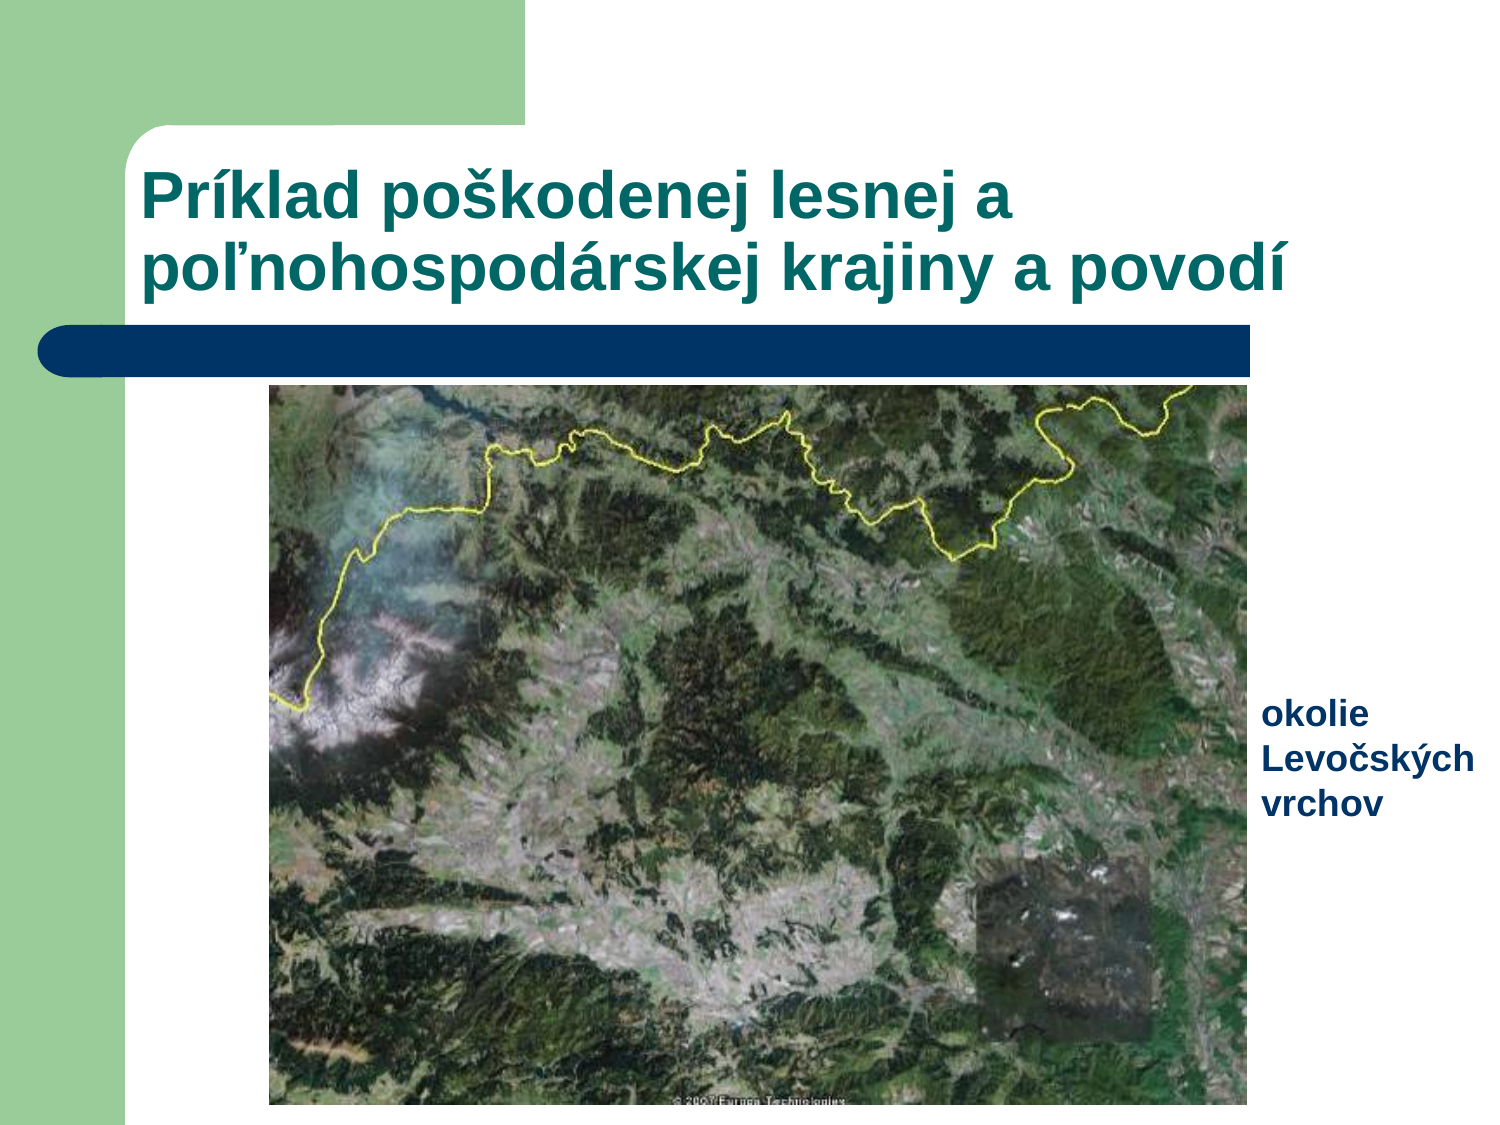

# Príklad poškodenej lesnej a poľnohospodárskej krajiny a povodí
okolie Levočských vrchov